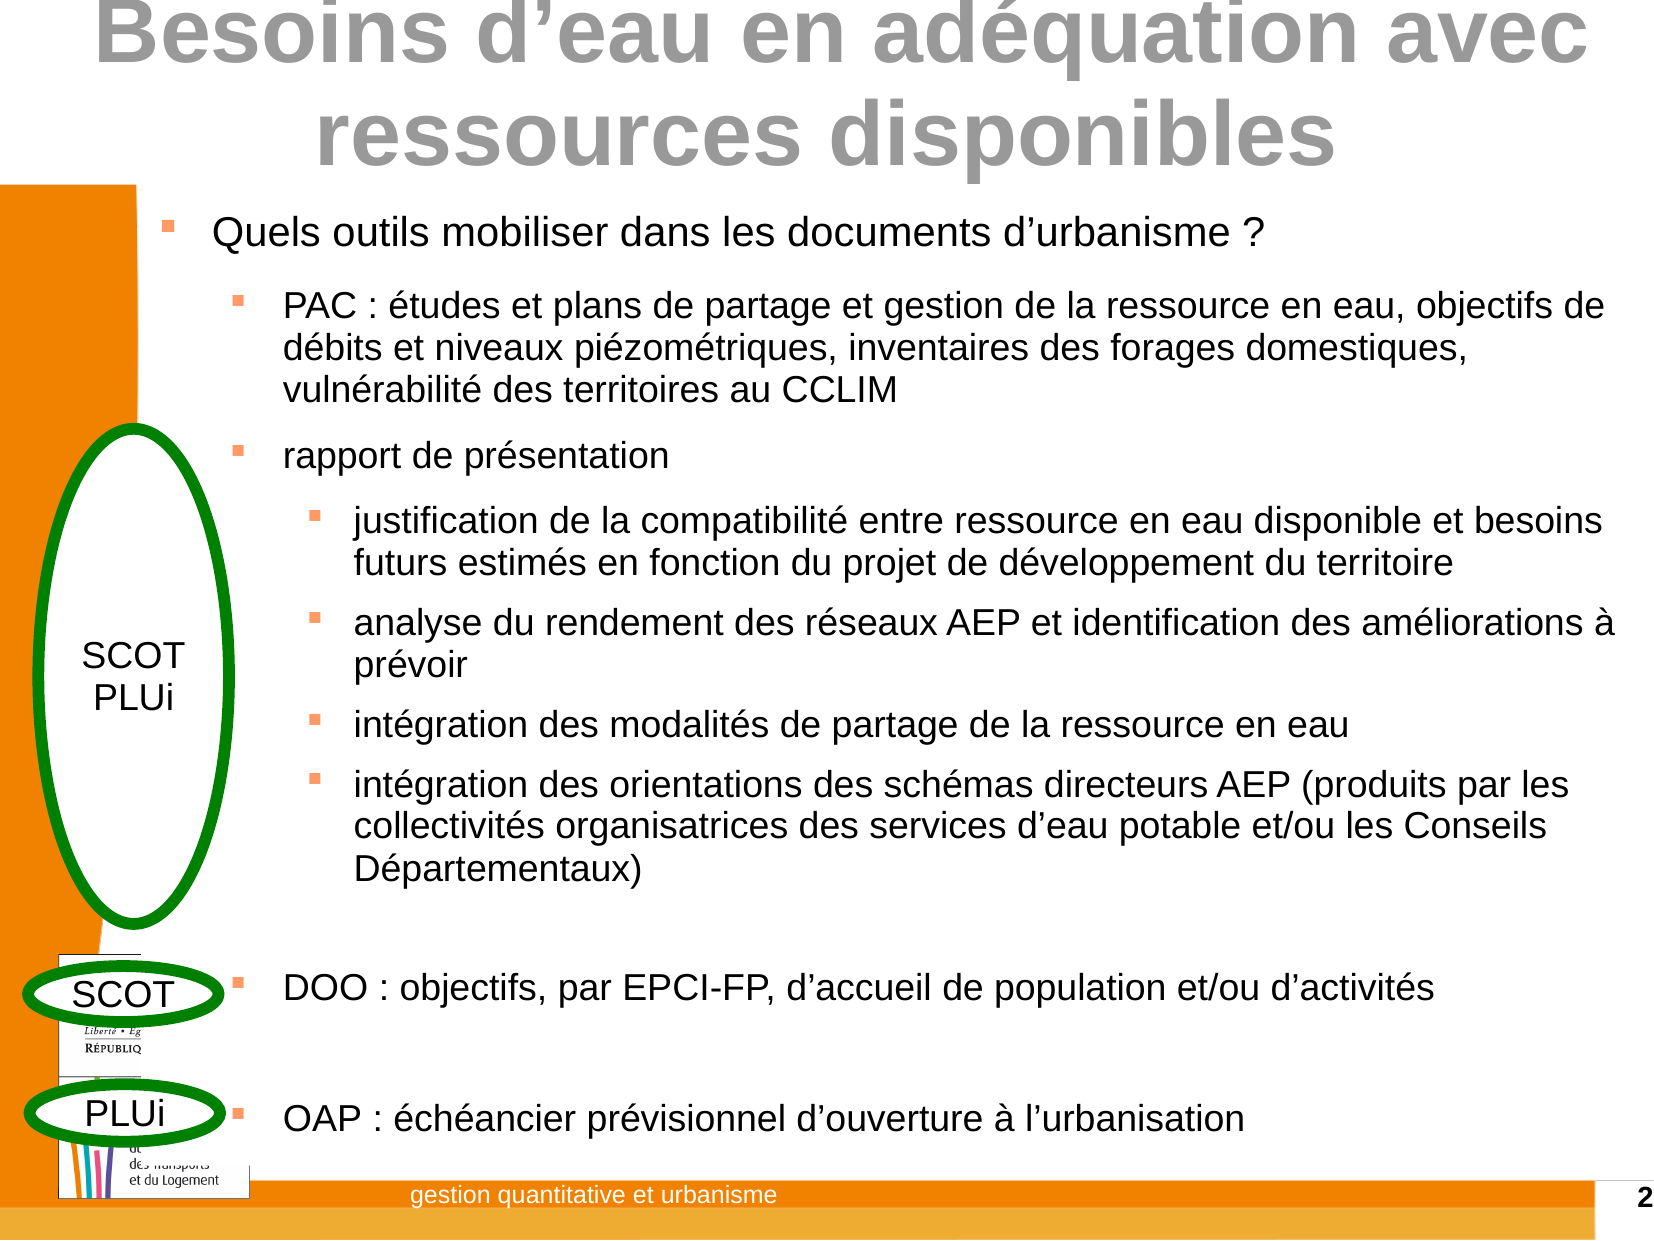

# Besoins d’eau en adéquation avec ressources disponibles
Quels outils mobiliser dans les documents d’urbanisme ?
PAC : études et plans de partage et gestion de la ressource en eau, objectifs de débits et niveaux piézométriques, inventaires des forages domestiques, vulnérabilité des territoires au CCLIM
rapport de présentation
justification de la compatibilité entre ressource en eau disponible et besoins futurs estimés en fonction du projet de développement du territoire
analyse du rendement des réseaux AEP et identification des améliorations à prévoir
intégration des modalités de partage de la ressource en eau
intégration des orientations des schémas directeurs AEP (produits par les collectivités organisatrices des services d’eau potable et/ou les Conseils Départementaux)
DOO : objectifs, par EPCI-FP, d’accueil de population et/ou d’activités
OAP : échéancier prévisionnel d’ouverture à l’urbanisation
SCOT
PLUi
SCOT
PLUi
avril 2019
gestion quantitative et urbanisme
2